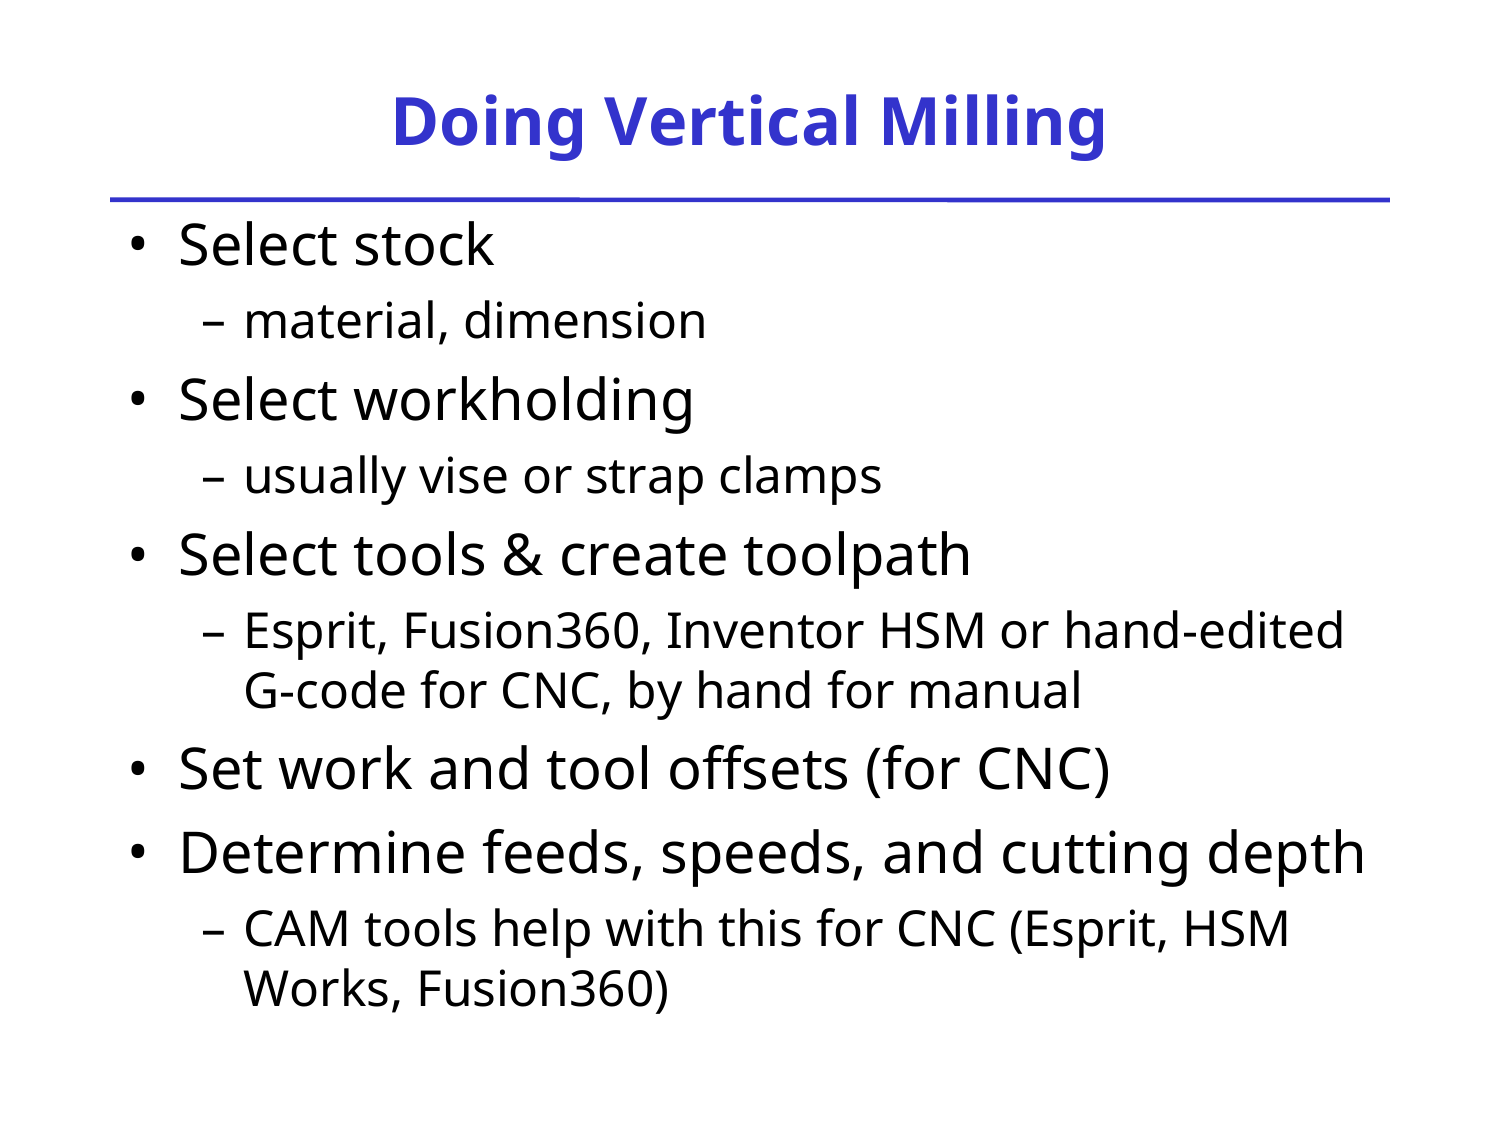

# Doing Vertical Milling
Select stock
material, dimension
Select workholding
usually vise or strap clamps
Select tools & create toolpath
Esprit, Fusion360, Inventor HSM or hand-edited G-code for CNC, by hand for manual
Set work and tool offsets (for CNC)
Determine feeds, speeds, and cutting depth
CAM tools help with this for CNC (Esprit, HSM Works, Fusion360)